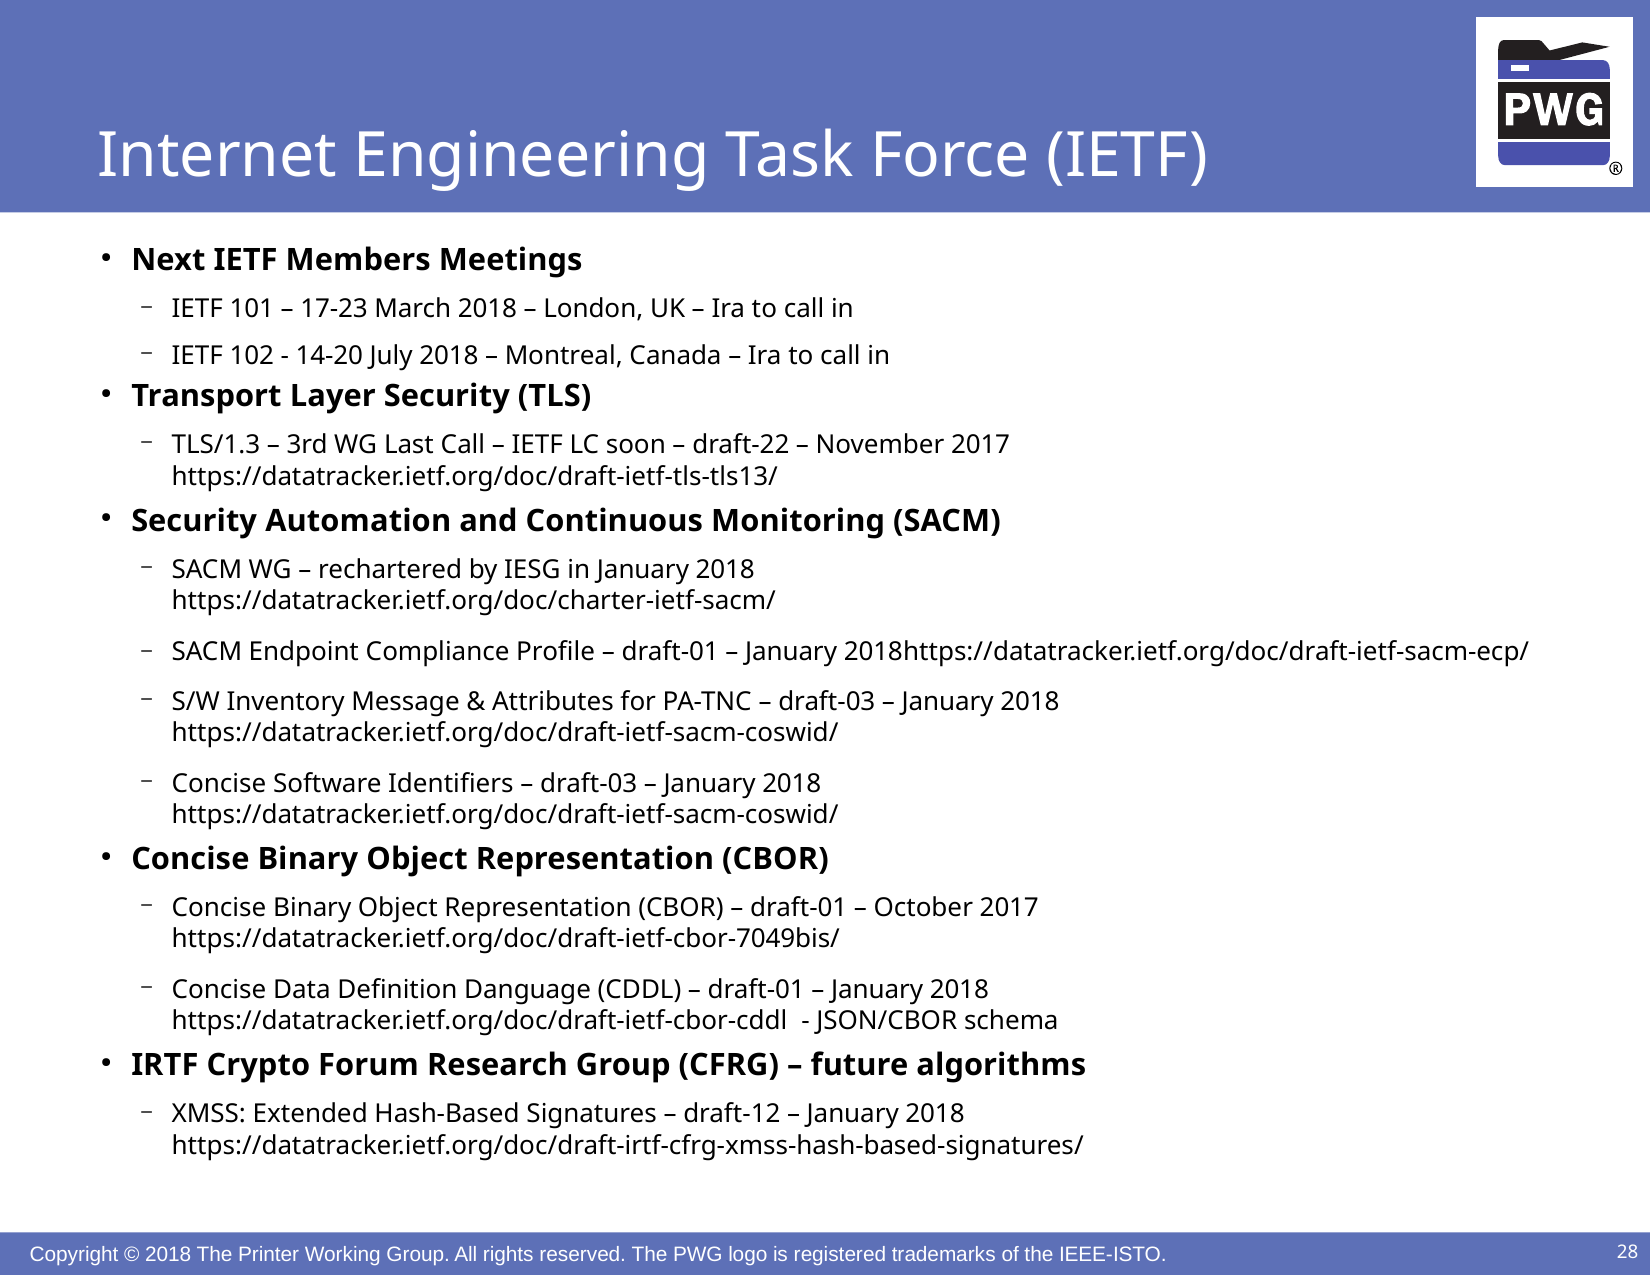

# Internet Engineering Task Force (IETF)
Next IETF Members Meetings
IETF 101 – 17-23 March 2018 – London, UK – Ira to call in
IETF 102 - 14-20 July 2018 – Montreal, Canada – Ira to call in
Transport Layer Security (TLS)
TLS/1.3 – 3rd WG Last Call – IETF LC soon – draft-22 – November 2017https://datatracker.ietf.org/doc/draft-ietf-tls-tls13/
Security Automation and Continuous Monitoring (SACM)
SACM WG – rechartered by IESG in January 2018
https://datatracker.ietf.org/doc/charter-ietf-sacm/
SACM Endpoint Compliance Profile – draft-01 – January 2018https://datatracker.ietf.org/doc/draft-ietf-sacm-ecp/
S/W Inventory Message & Attributes for PA-TNC – draft-03 – January 2018https://datatracker.ietf.org/doc/draft-ietf-sacm-coswid/
Concise Software Identifiers – draft-03 – January 2018
https://datatracker.ietf.org/doc/draft-ietf-sacm-coswid/
Concise Binary Object Representation (CBOR)
Concise Binary Object Representation (CBOR) – draft-01 – October 2017https://datatracker.ietf.org/doc/draft-ietf-cbor-7049bis/
Concise Data Definition Danguage (CDDL) – draft-01 – January 2018https://datatracker.ietf.org/doc/draft-ietf-cbor-cddl - JSON/CBOR schema
IRTF Crypto Forum Research Group (CFRG) – future algorithms
XMSS: Extended Hash-Based Signatures – draft-12 – January 2018 https://datatracker.ietf.org/doc/draft-irtf-cfrg-xmss-hash-based-signatures/